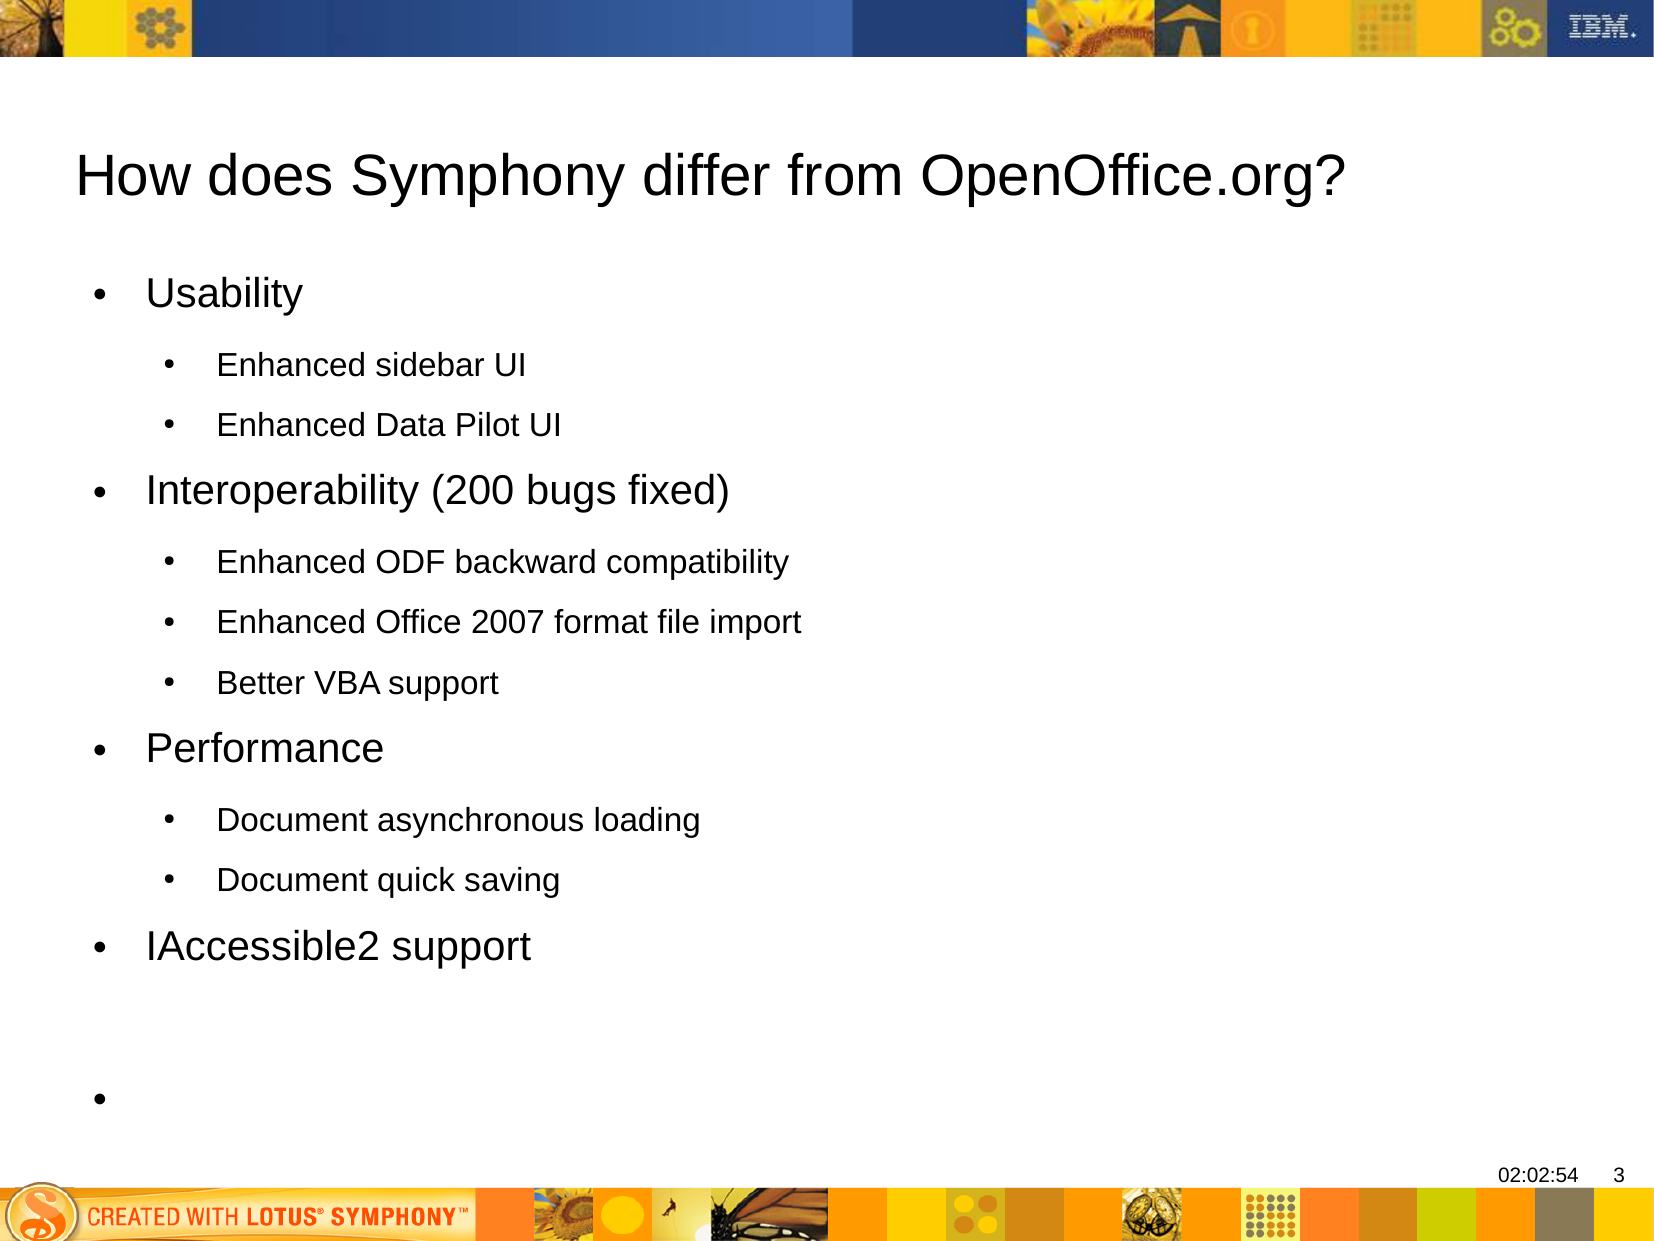

# How does Symphony differ from OpenOffice.org?
Usability
Enhanced sidebar UI
Enhanced Data Pilot UI
Interoperability (200 bugs fixed)
Enhanced ODF backward compatibility
Enhanced Office 2007 format file import
Better VBA support
Performance
Document asynchronous loading
Document quick saving
IAccessible2 support